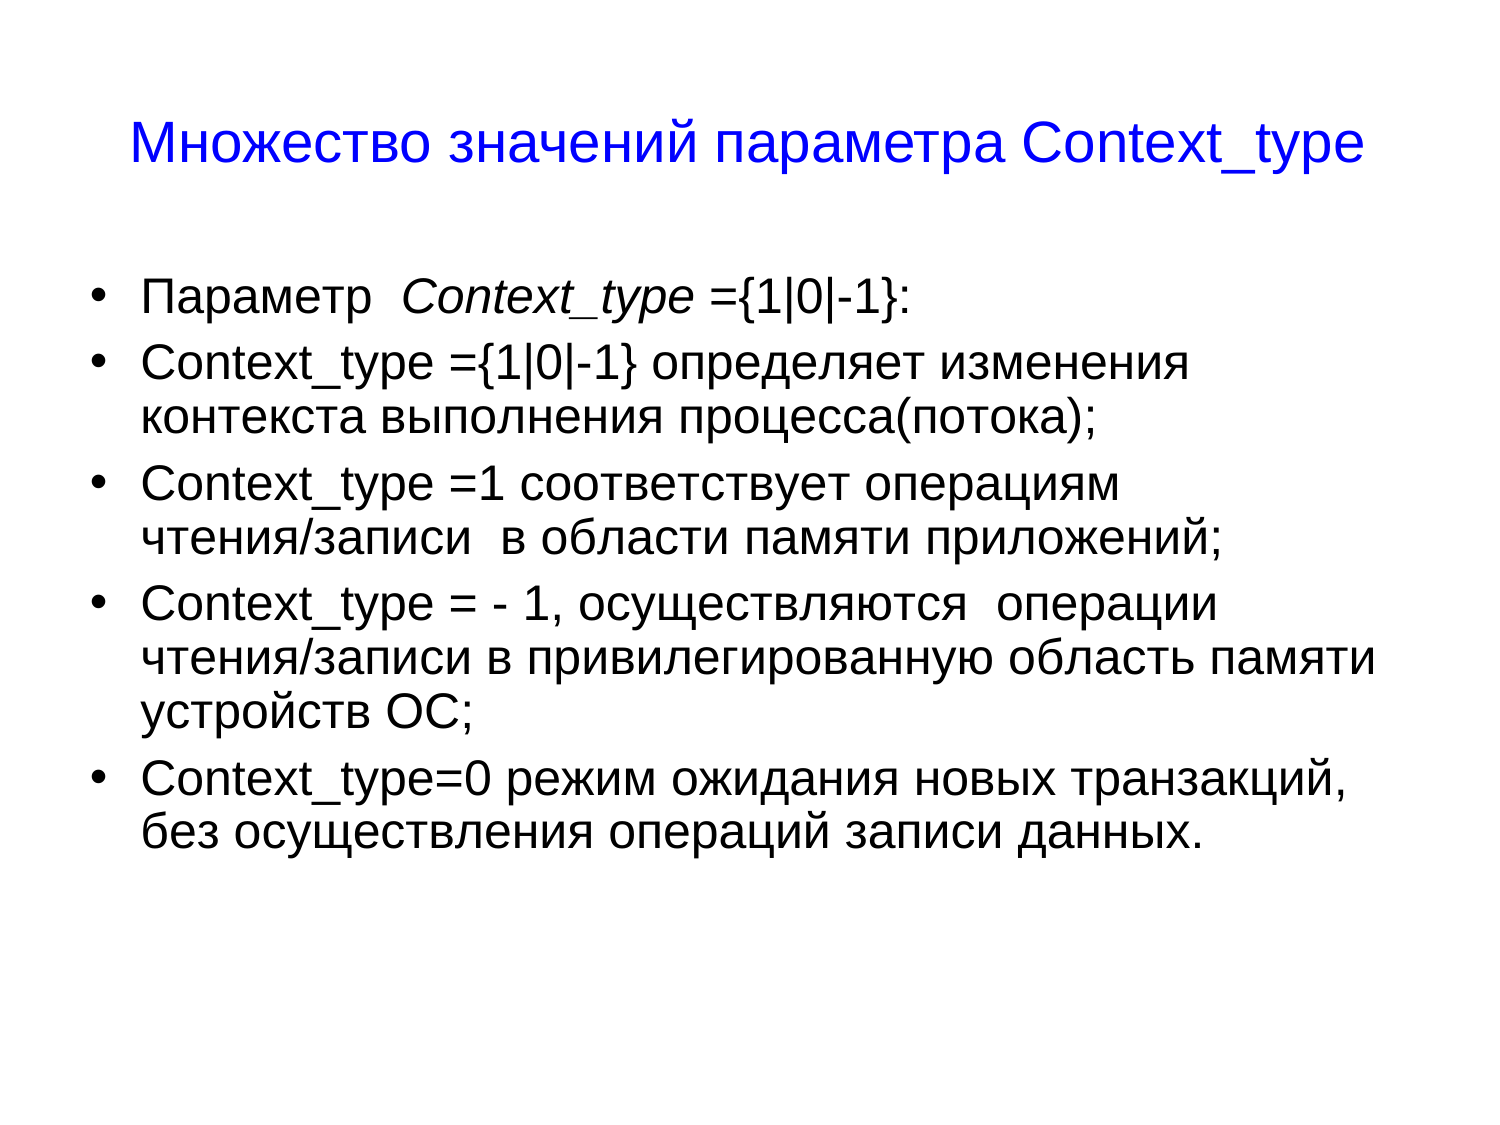

# Множество значений параметра Context_type
Параметр Context_type ={1|0|-1}:
Context_type ={1|0|-1} определяет изменения контекста выполнения процесса(потока);
Context_type =1 соответствует операциям чтения/записи в области памяти приложений;
Context_type = - 1, осуществляются операции чтения/записи в привилегированную область памяти устройств ОС;
Context_type=0 режим ожидания новых транзакций, без осуществления операций записи данных.